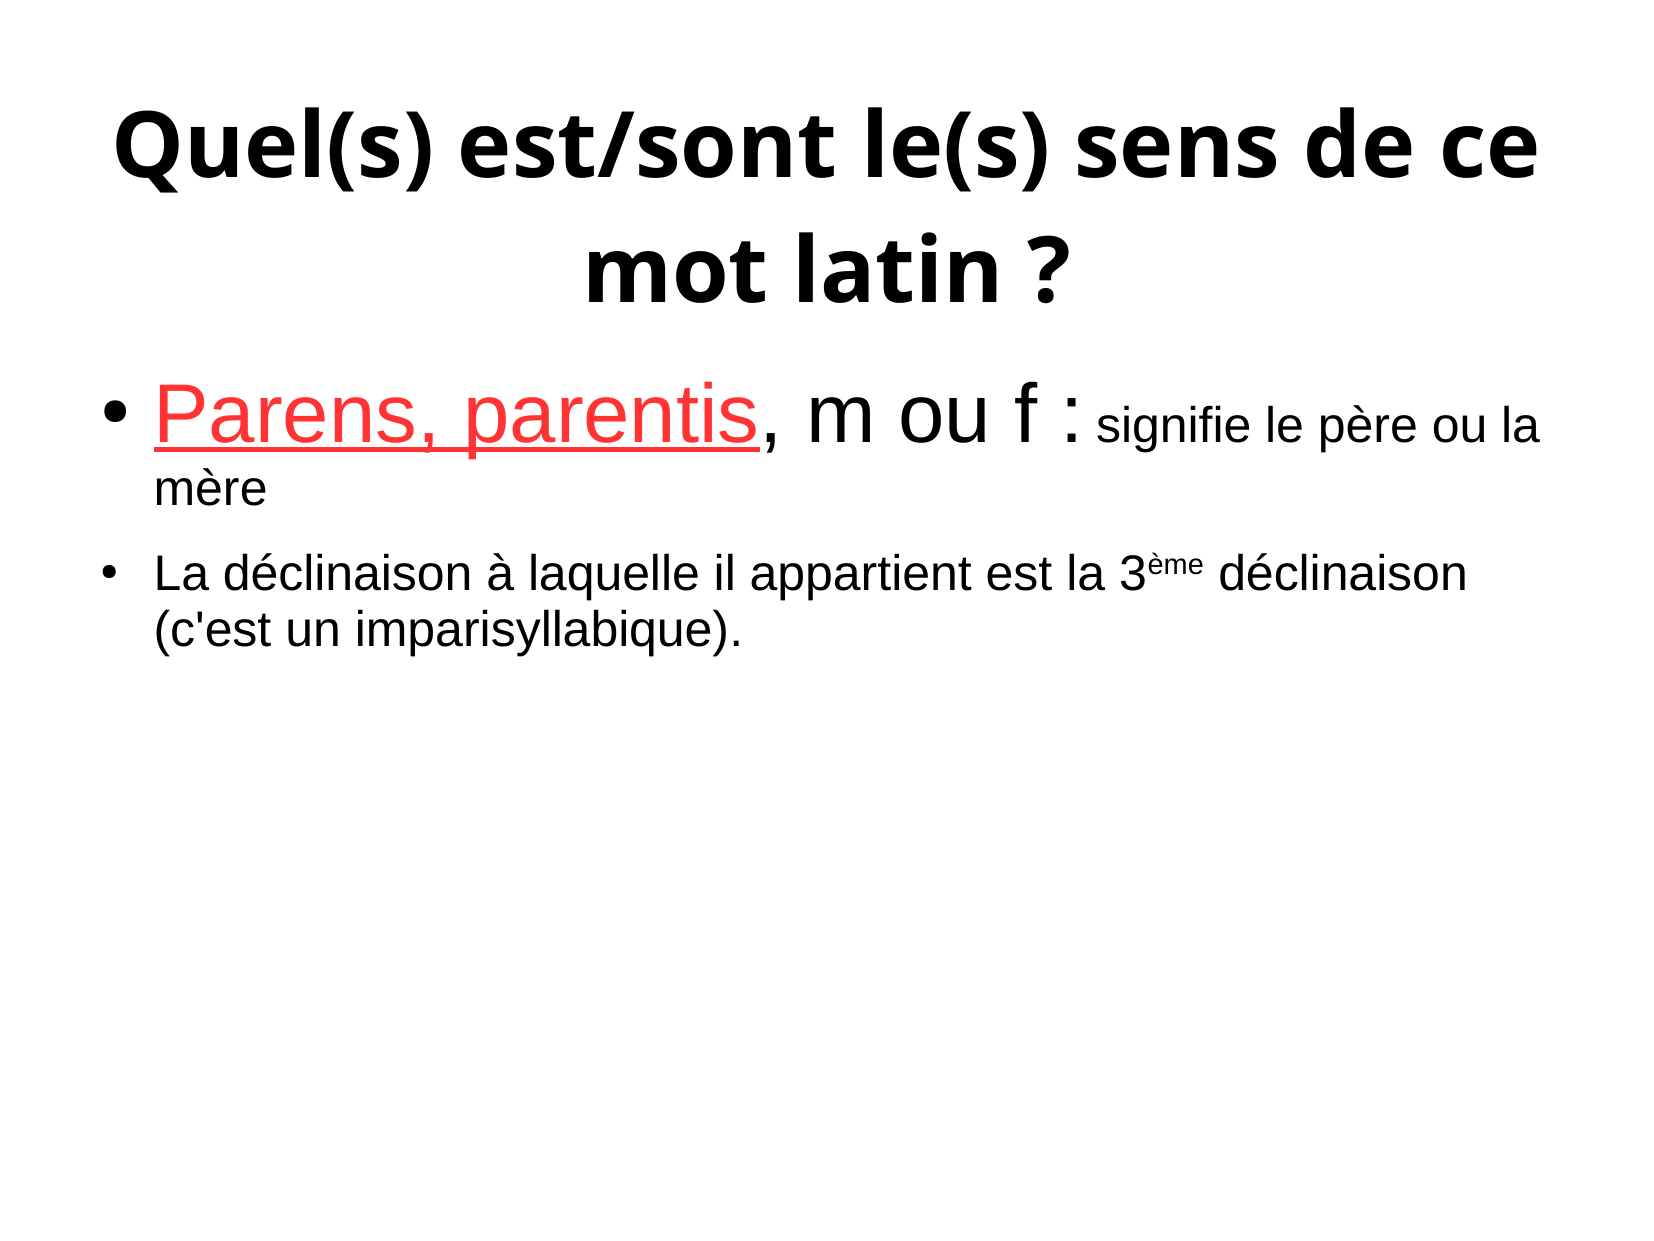

# Quel(s) est/sont le(s) sens de ce mot latin ?
Parens, parentis, m ou f : signifie le père ou la mère
La déclinaison à laquelle il appartient est la 3ème déclinaison (c'est un imparisyllabique).